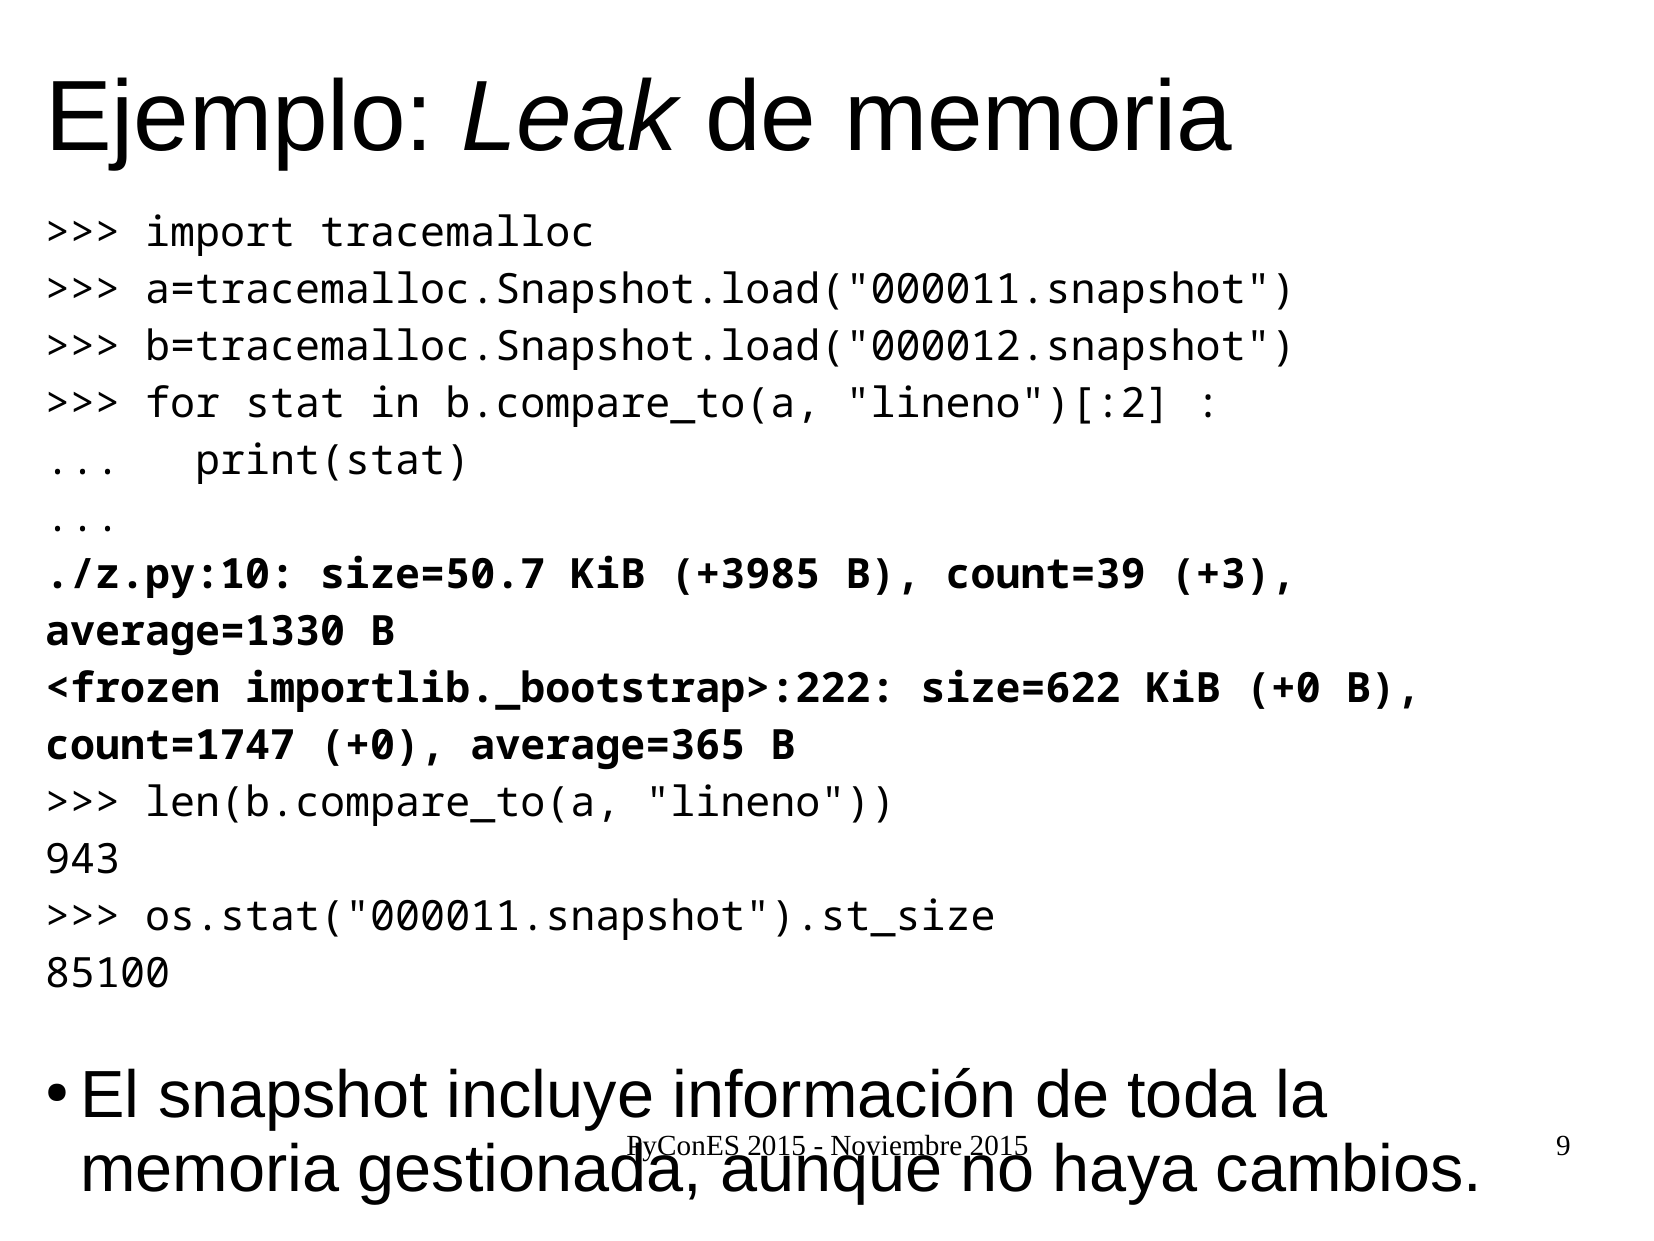

# Ejemplo: Leak de memoria
>>> import tracemalloc
>>> a=tracemalloc.Snapshot.load("000011.snapshot")
>>> b=tracemalloc.Snapshot.load("000012.snapshot")
>>> for stat in b.compare_to(a, "lineno")[:2] :
... print(stat)
...
./z.py:10: size=50.7 KiB (+3985 B), count=39 (+3), average=1330 B
<frozen importlib._bootstrap>:222: size=622 KiB (+0 B), count=1747 (+0), average=365 B
>>> len(b.compare_to(a, "lineno"))
943
>>> os.stat("000011.snapshot").st_size
85100
El snapshot incluye información de toda la memoria gestionada, aunque no haya cambios.
PyConES 2015 - Noviembre 2015
9